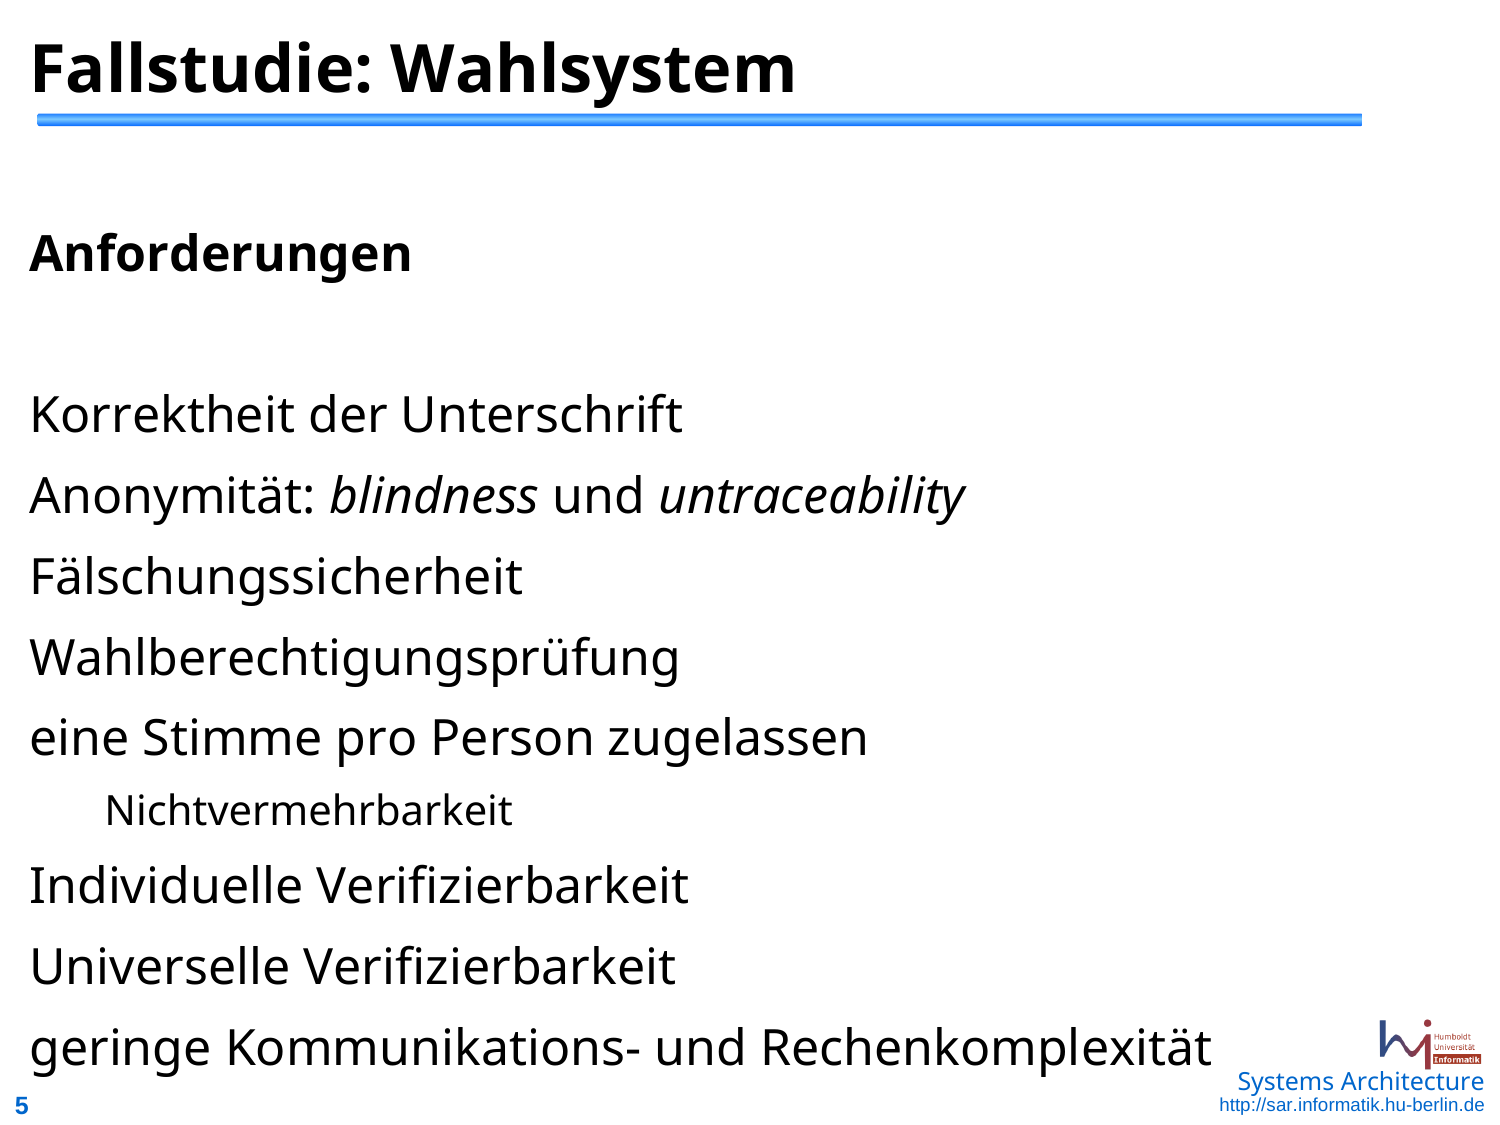

# Fallstudie: Wahlsystem
Anforderungen
Korrektheit der Unterschrift
Anonymität: blindness und untraceability
Fälschungssicherheit
Wahlberechtigungsprüfung
eine Stimme pro Person zugelassen
Nichtvermehrbarkeit
Individuelle Verifizierbarkeit
Universelle Verifizierbarkeit
geringe Kommunikations- und Rechenkomplexität
» verschiedene Algorithmen